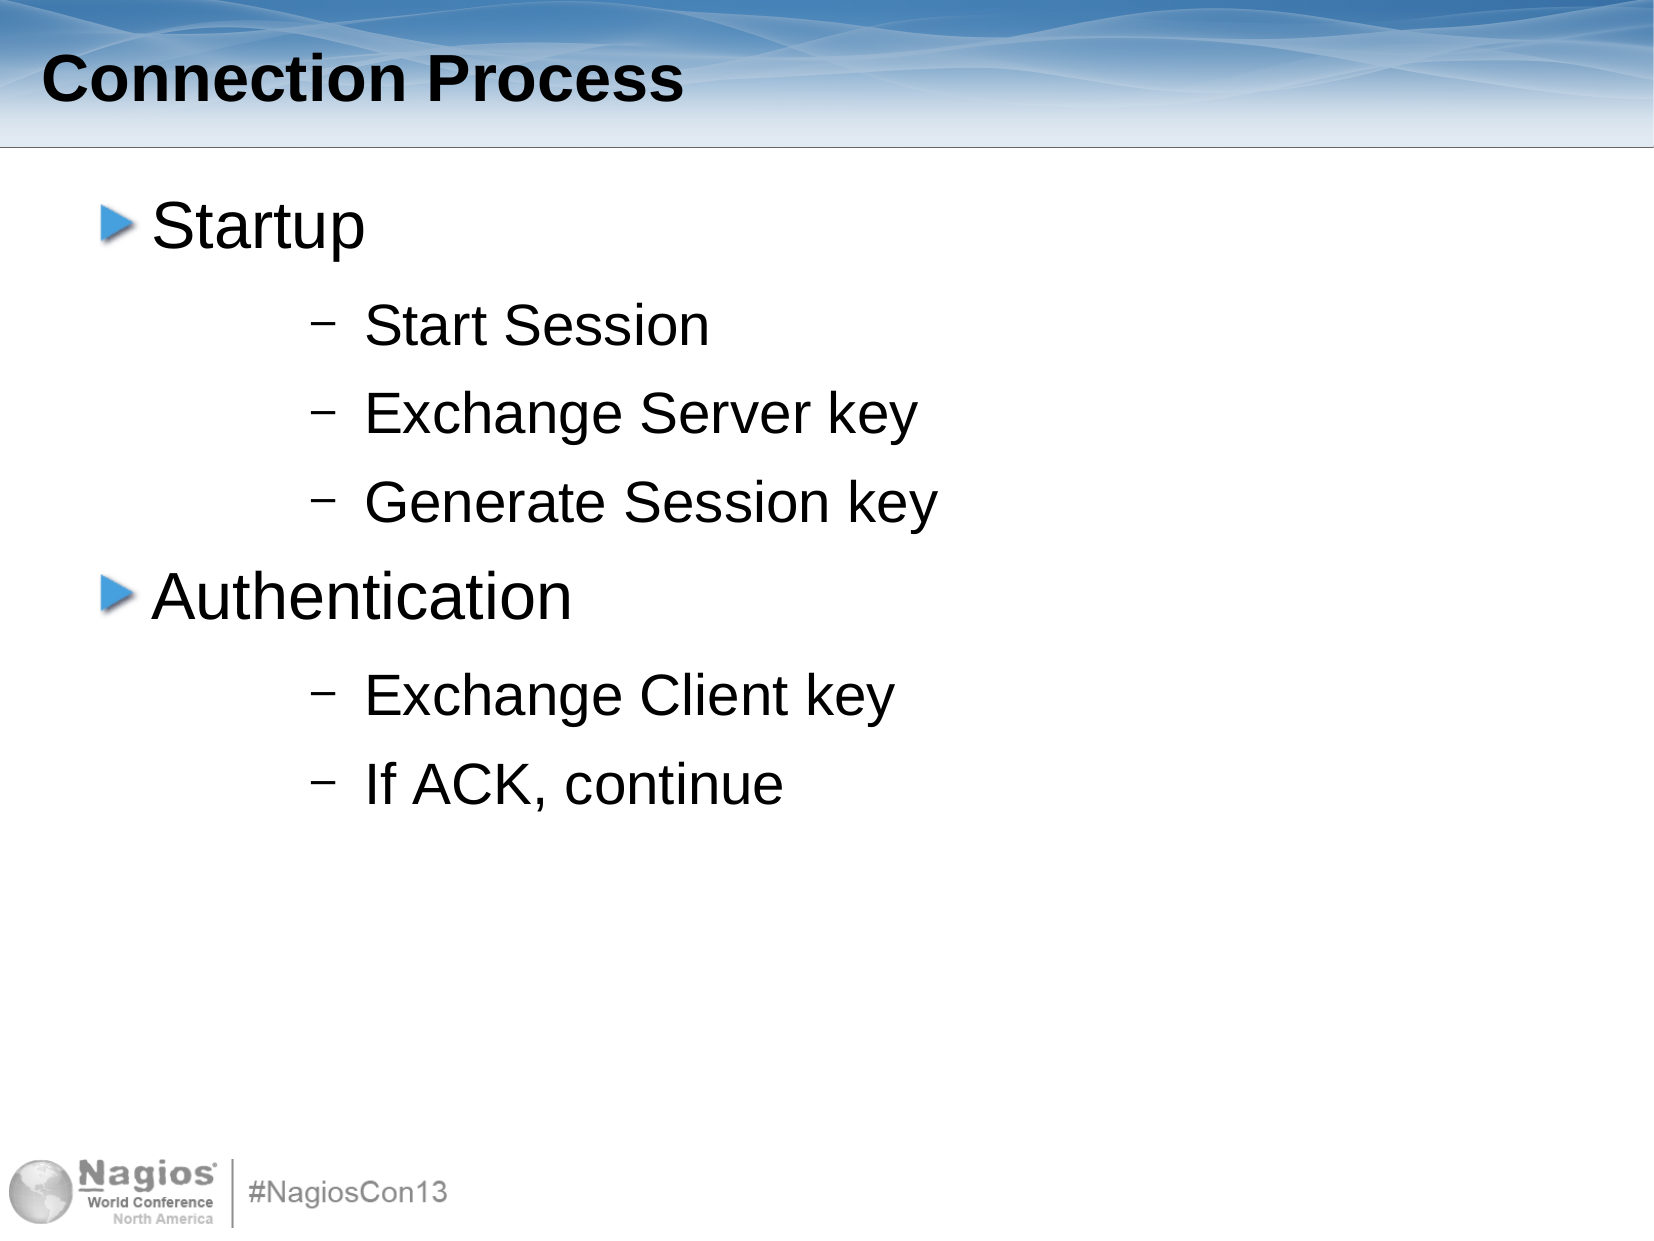

# Connection Process
Startup
Start Session
Exchange Server key
Generate Session key
Authentication
Exchange Client key
If ACK, continue